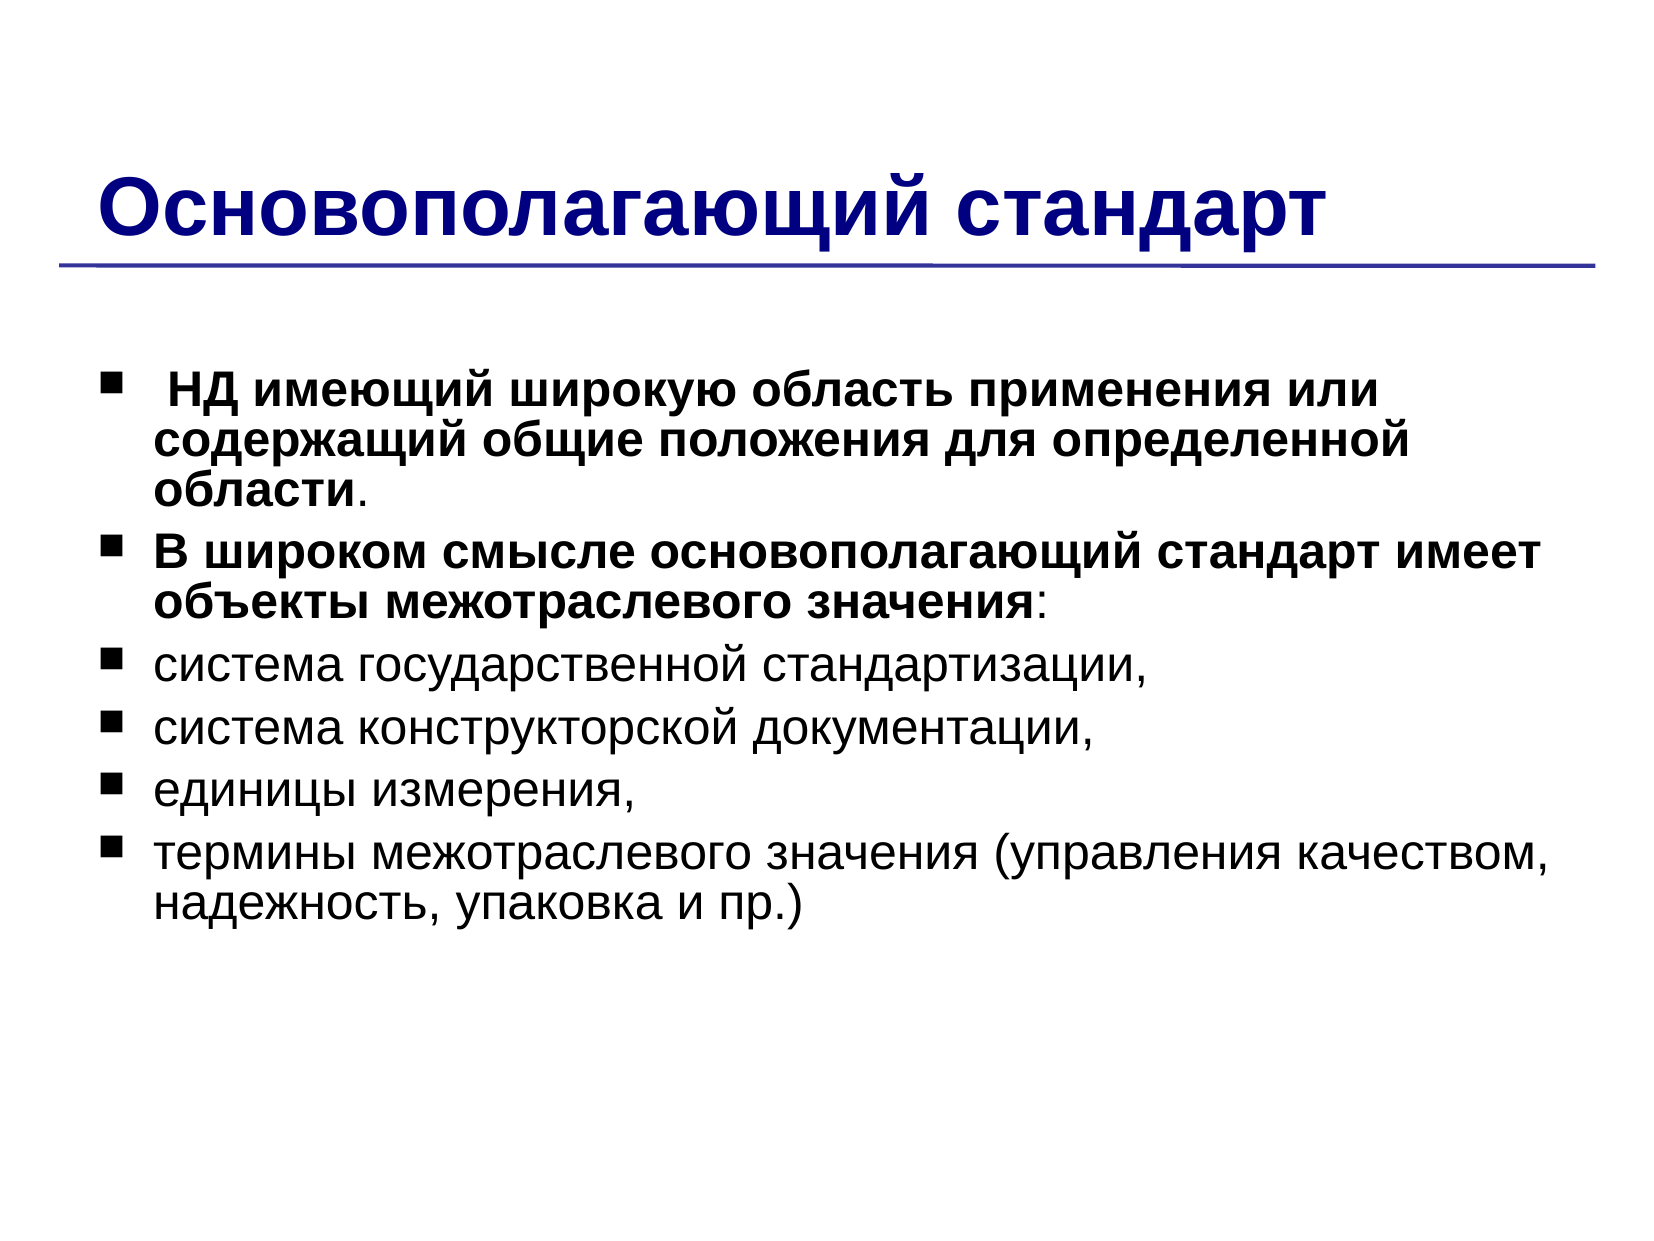

# Основополагающий стандарт
 НД имеющий широкую область применения или содержащий общие положения для определенной области.
В широком смысле основополагающий стандарт имеет объекты межотраслевого значения:
система государственной стандартизации,
система конструкторской документации,
единицы измерения,
термины межотраслевого значения (управления качеством, надежность, упаковка и пр.)